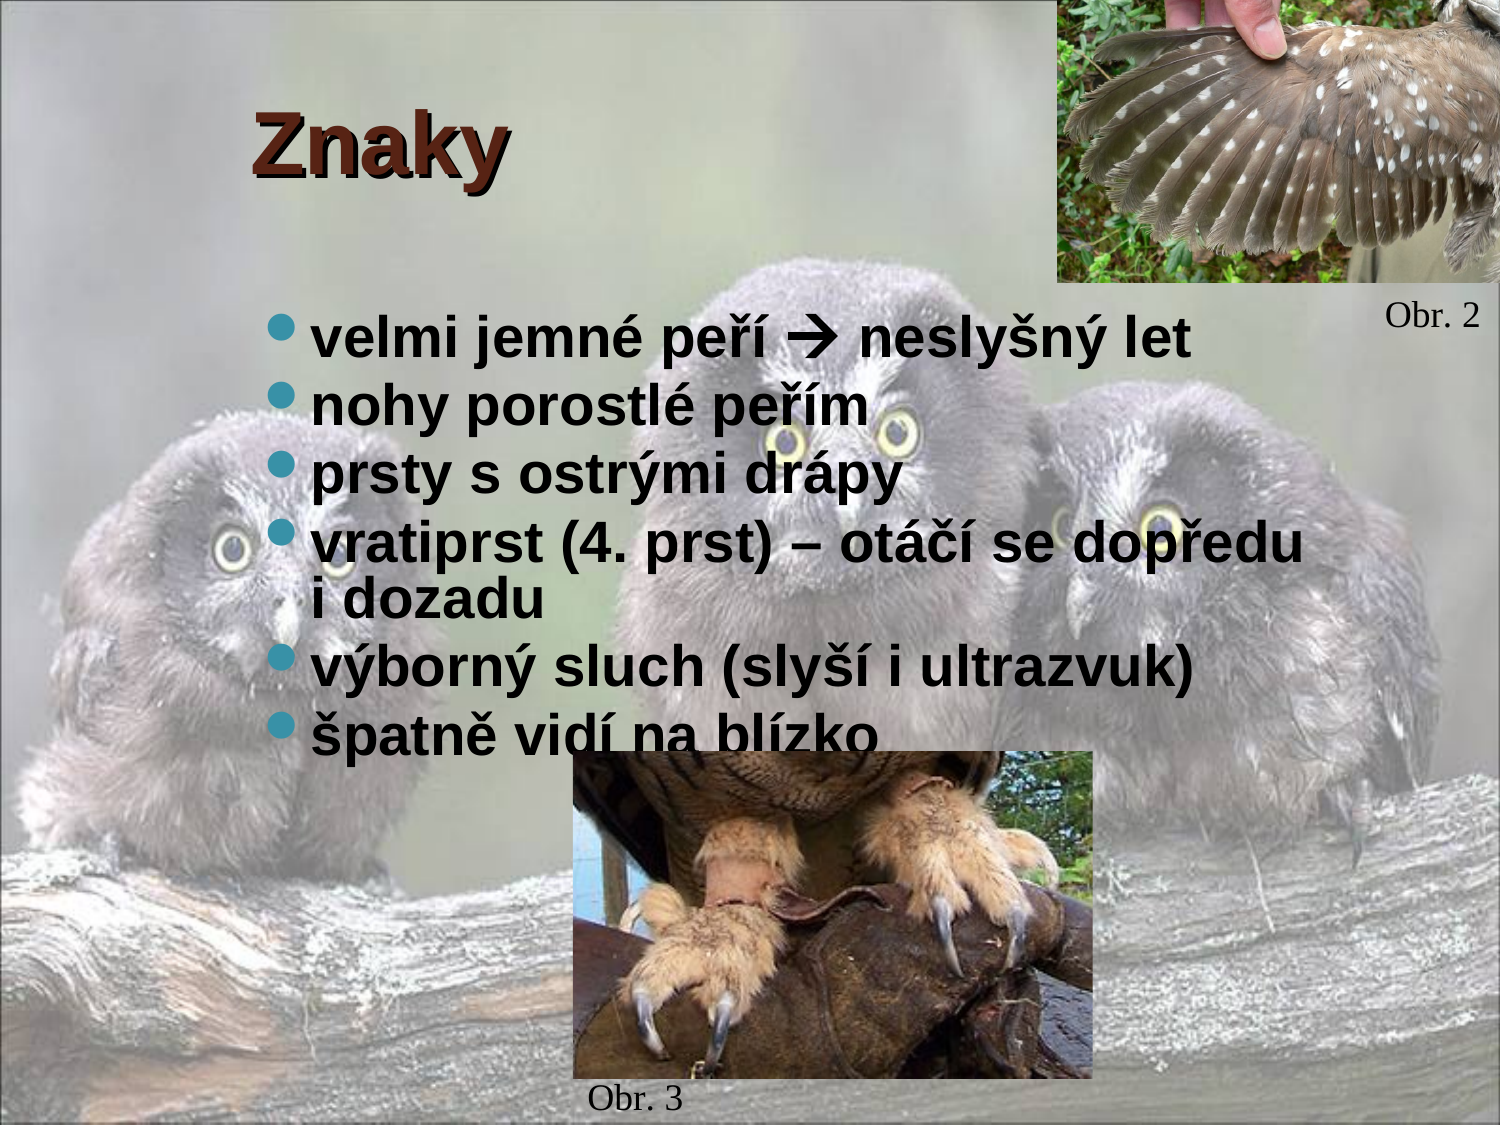

# Znaky
velmi jemné peří  neslyšný let
nohy porostlé peřím
prsty s ostrými drápy
vratiprst (4. prst) – otáčí se dopředu
i dozadu
výborný sluch (slyší i ultrazvuk)
špatně vidí na blízko
Obr. 2
Obr. 3